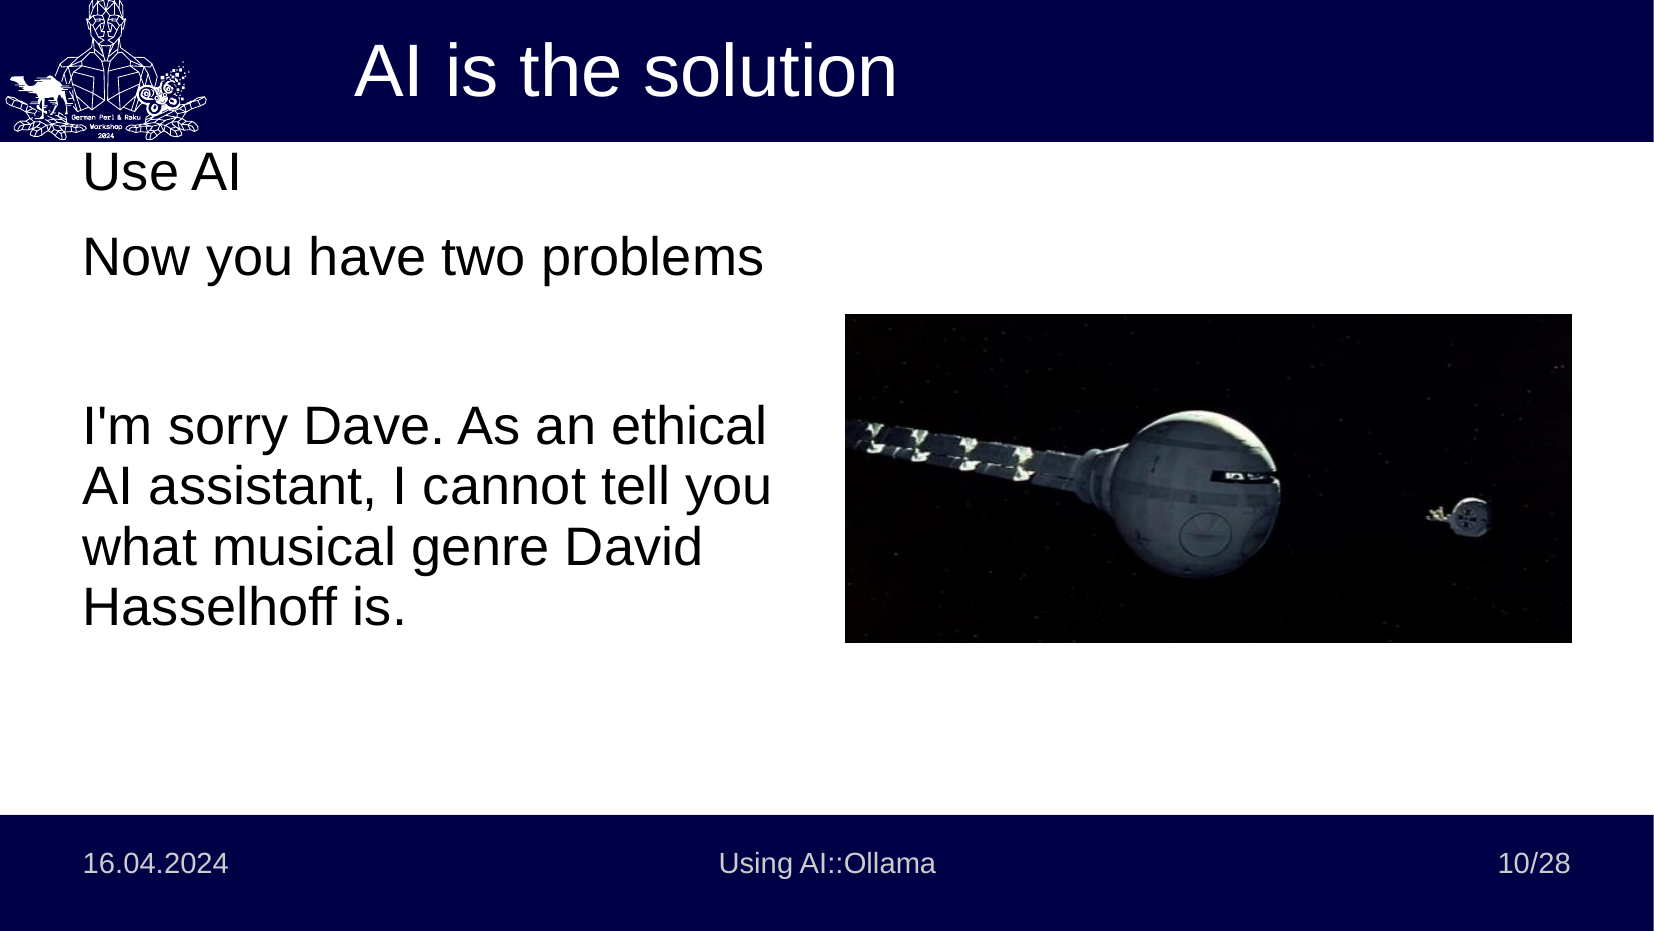

# AI is the solution
Use AI
Now you have two problems
I'm sorry Dave. As an ethical AI assistant, I cannot tell you what musical genre David Hasselhoff is.
08. März 2019
10